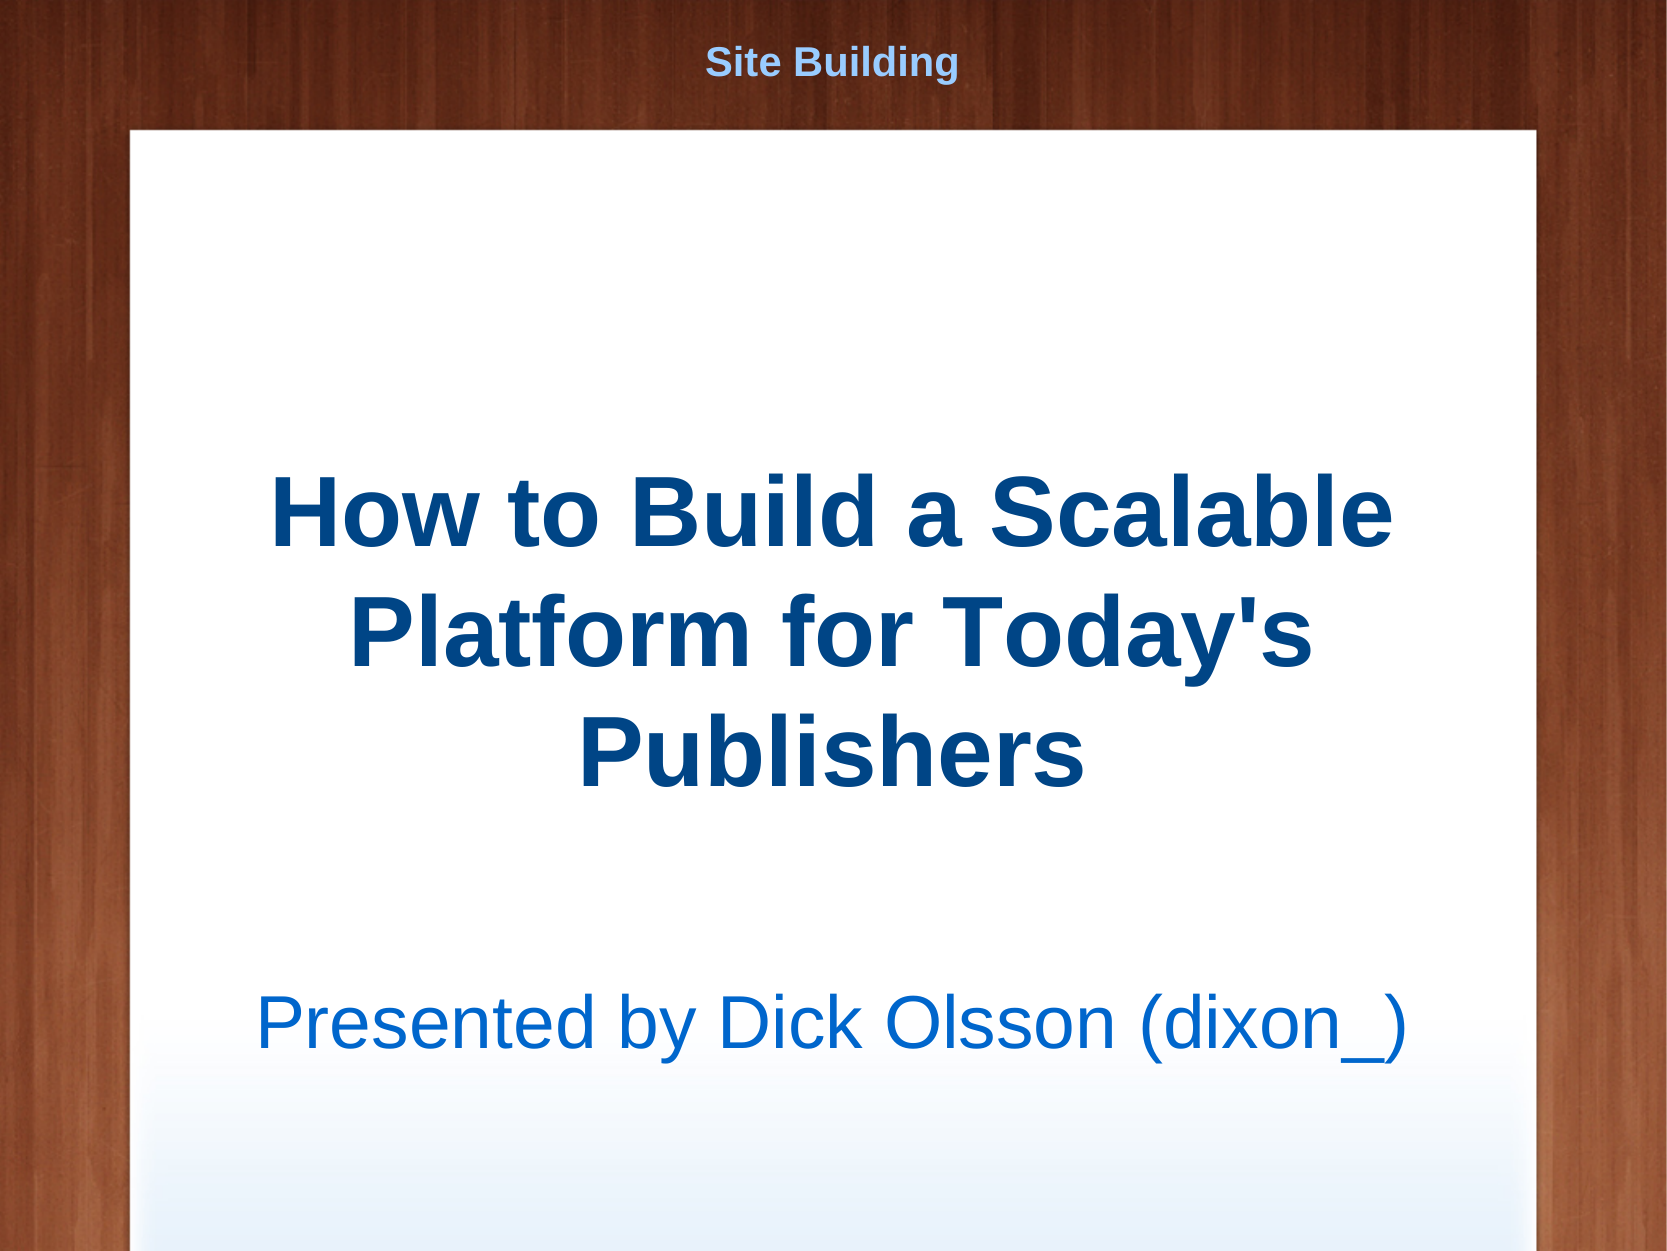

Site Building
How to Build a Scalable Platform for Today's Publishers
Presented by Dick Olsson (dixon_)